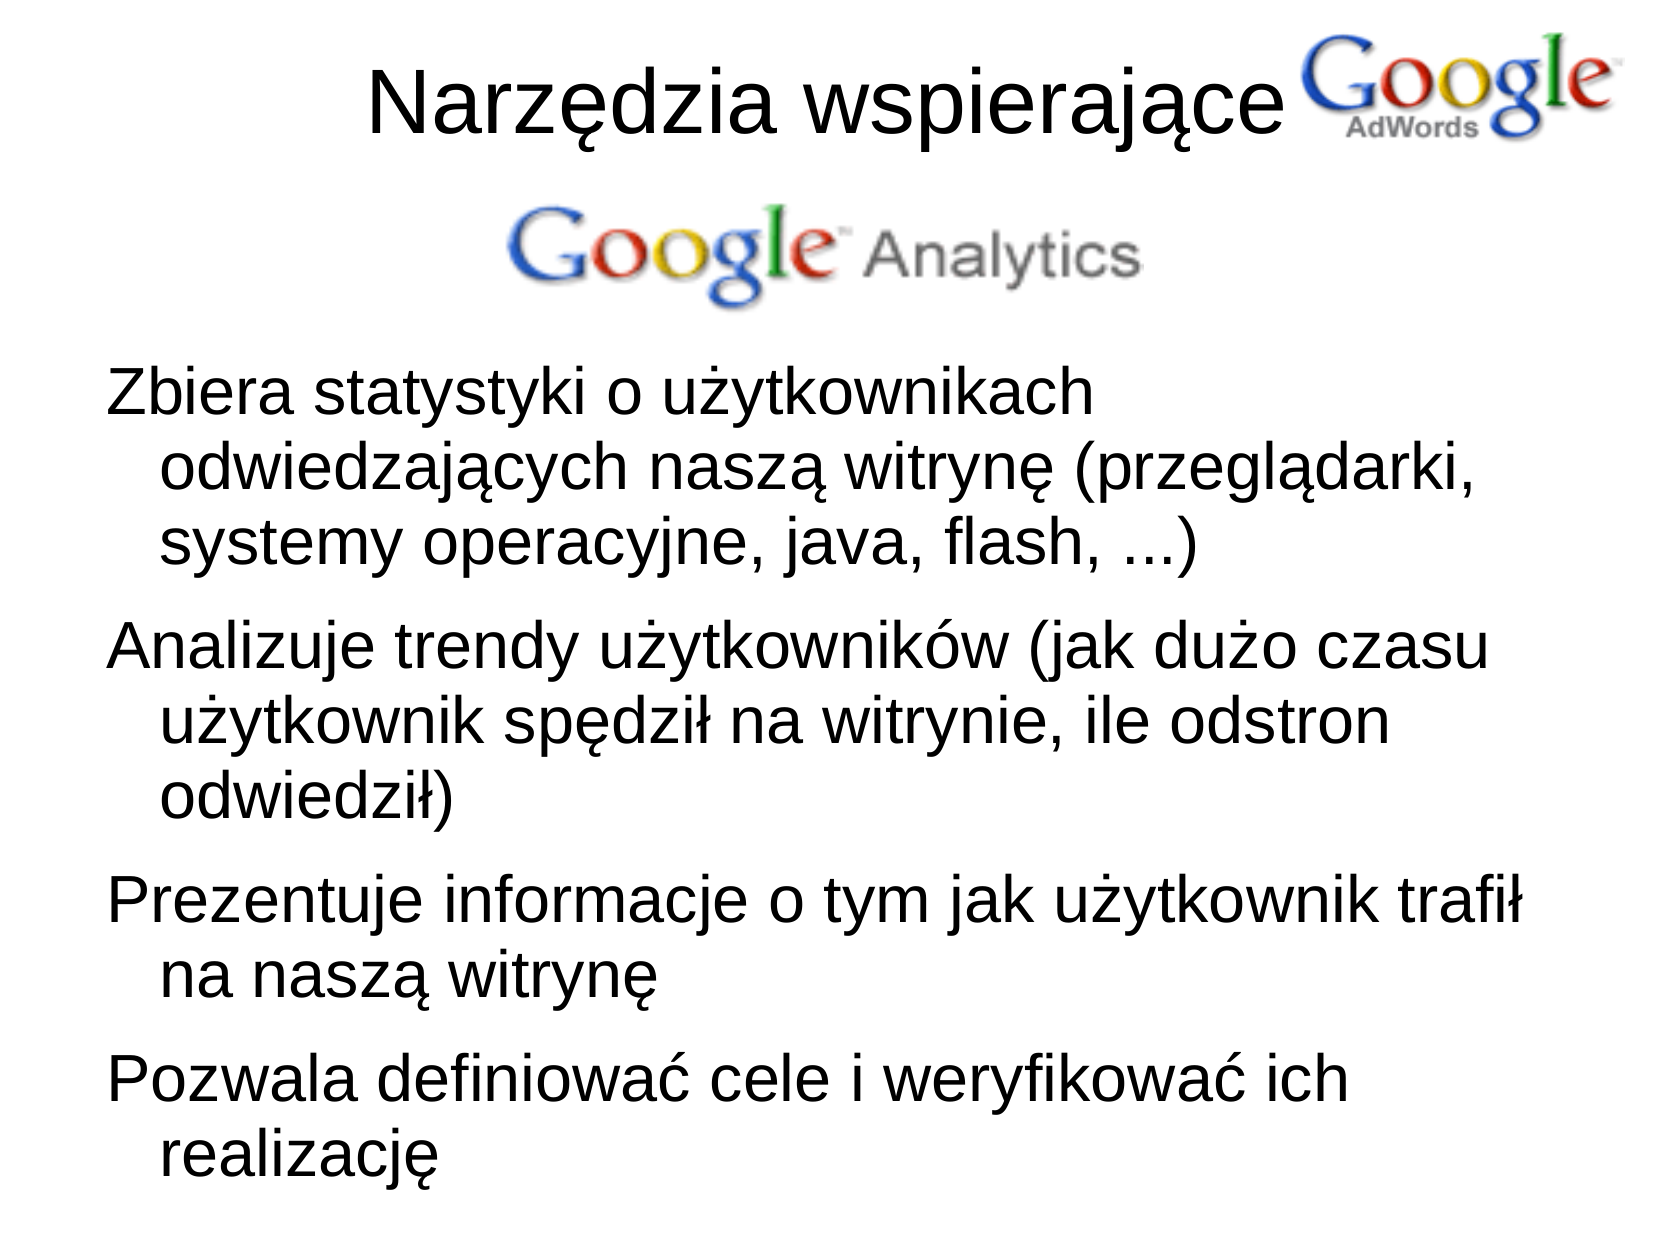

# Narzędzia wspierające
Zbiera statystyki o użytkownikach odwiedzających naszą witrynę (przeglądarki, systemy operacyjne, java, flash, ...)
Analizuje trendy użytkowników (jak dużo czasu użytkownik spędził na witrynie, ile odstron odwiedził)
Prezentuje informacje o tym jak użytkownik trafił na naszą witrynę
Pozwala definiować cele i weryfikować ich realizację